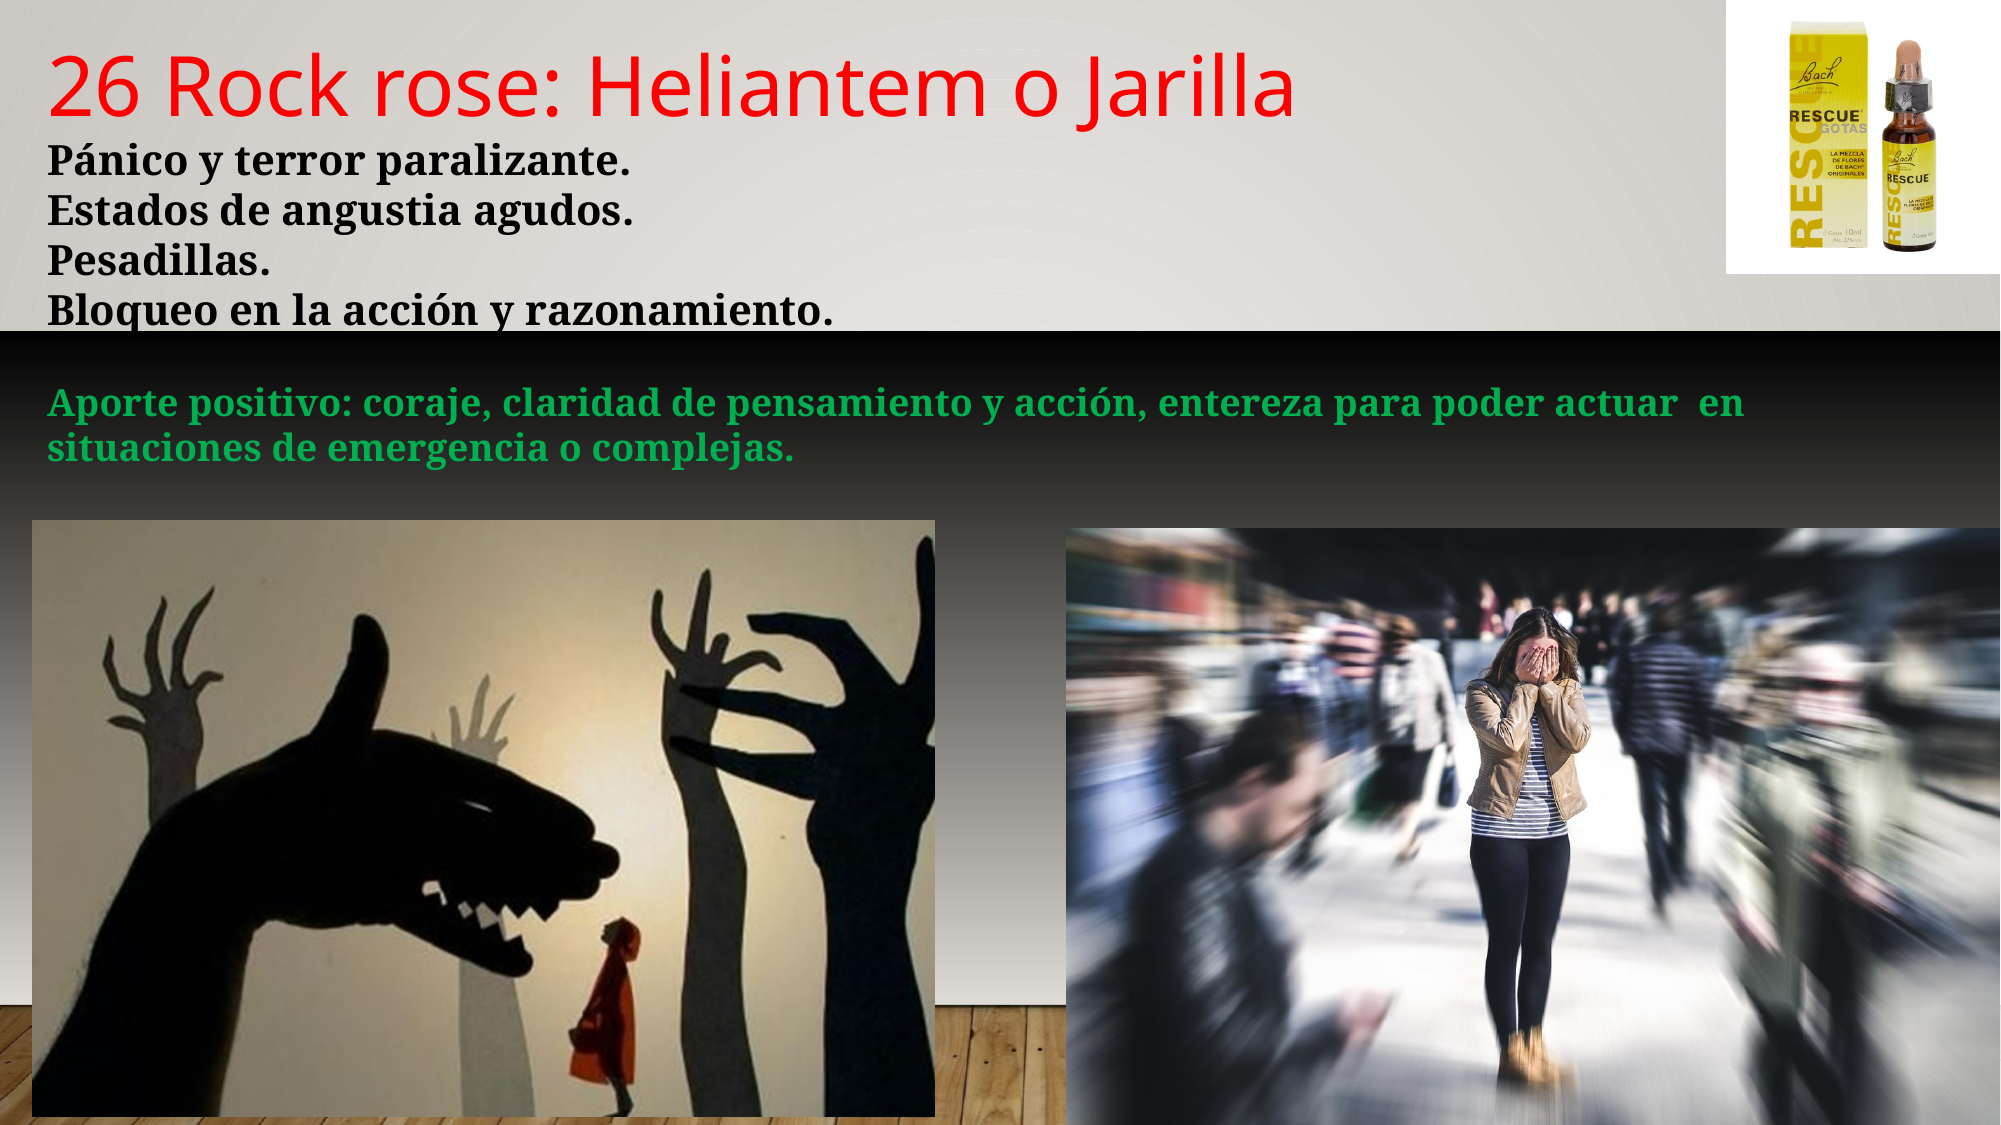

26 Rock rose: Heliantem o Jarilla
Pánico y terror paralizante.
Estados de angustia agudos.
Pesadillas.
Bloqueo en la acción y razonamiento.
Aporte positivo: coraje, claridad de pensamiento y acción, entereza para poder actuar en situaciones de emergencia o complejas.